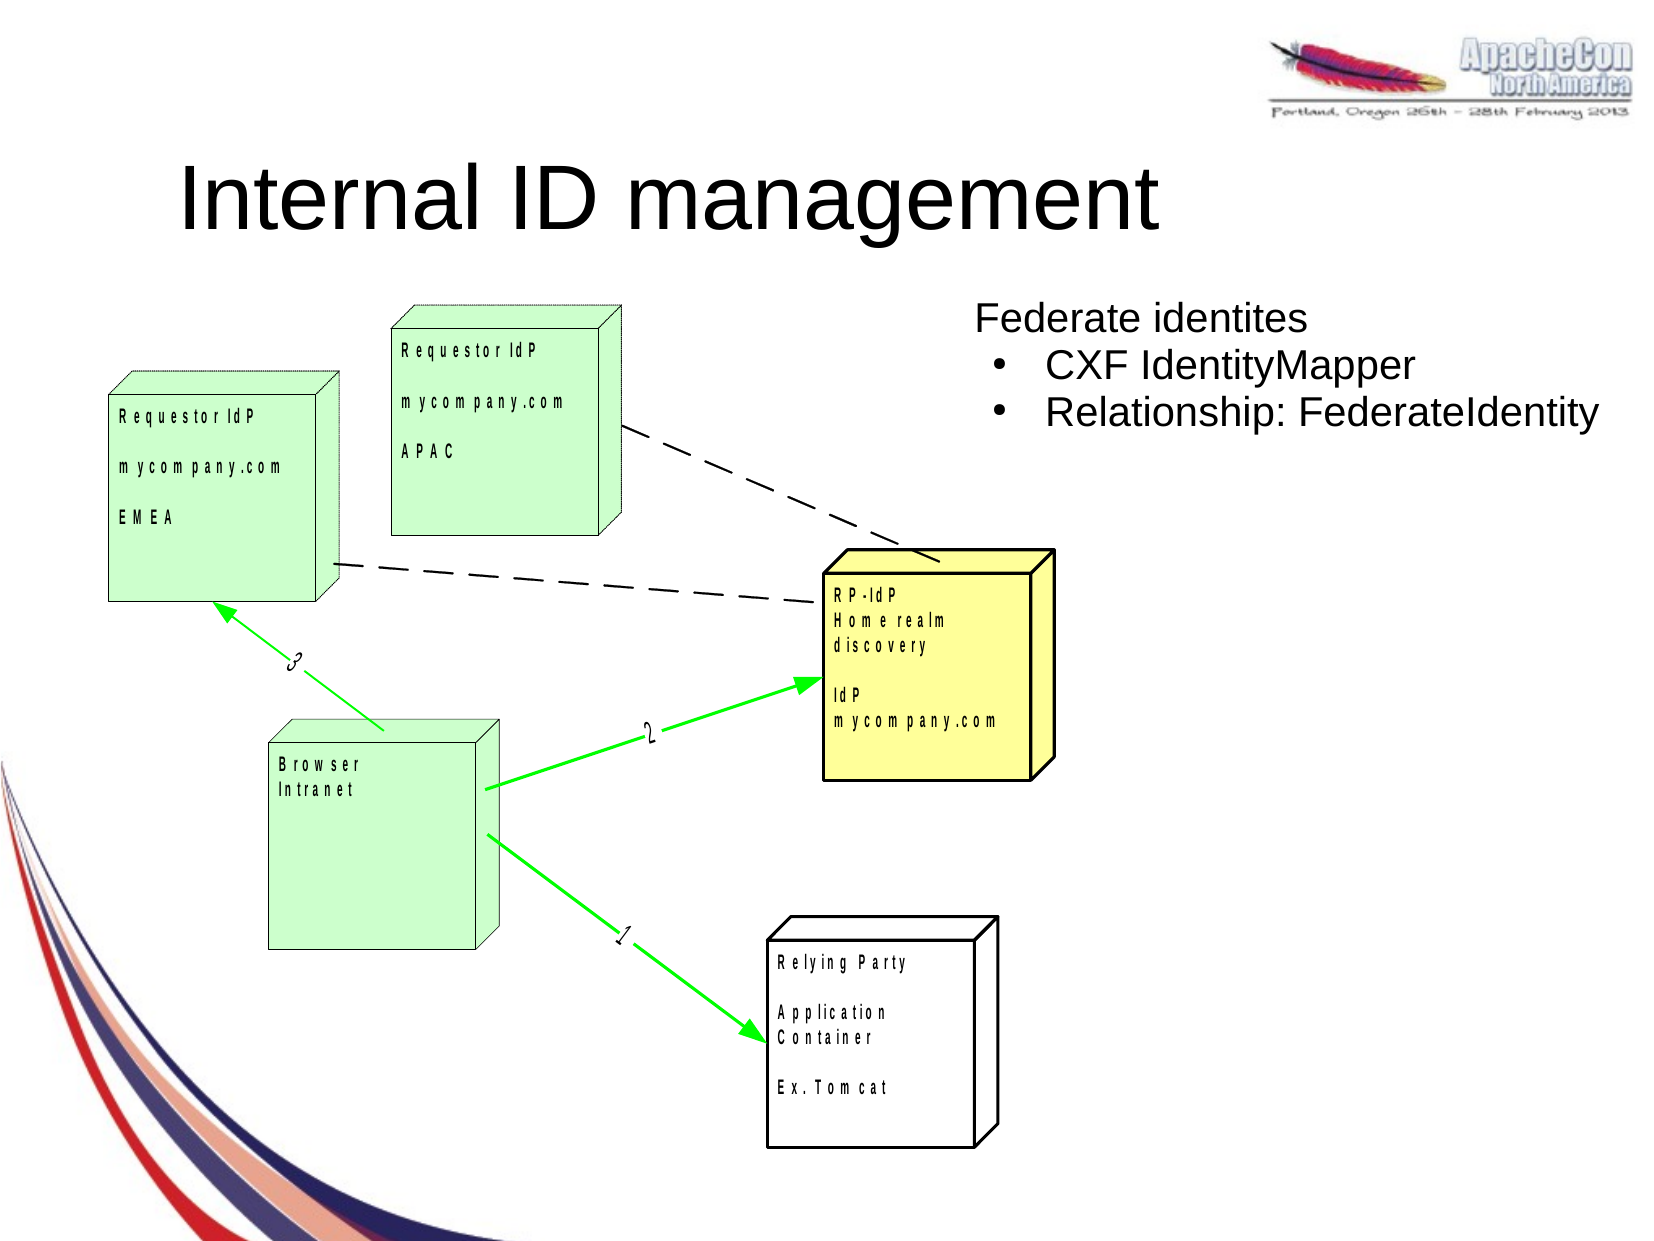

# Internal ID management
Federate identites
CXF IdentityMapper
Relationship: FederateIdentity